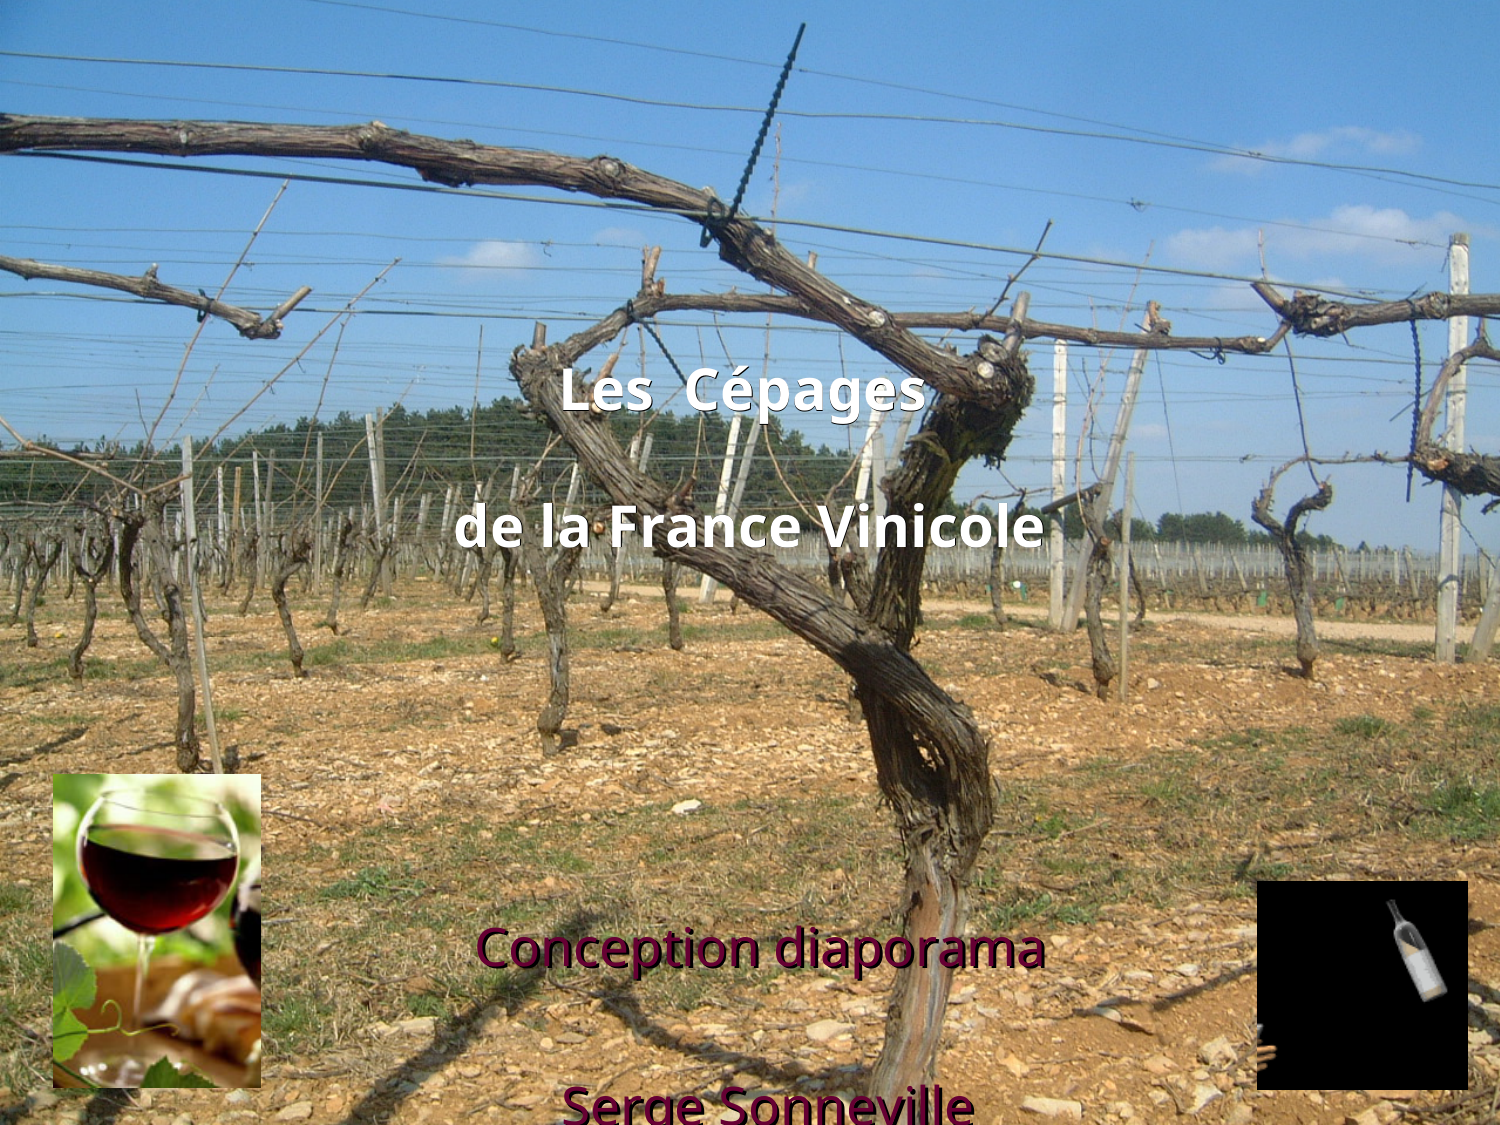

# Les Cépages de la France Vinicole
Conception diaporama
Serge Sonneville